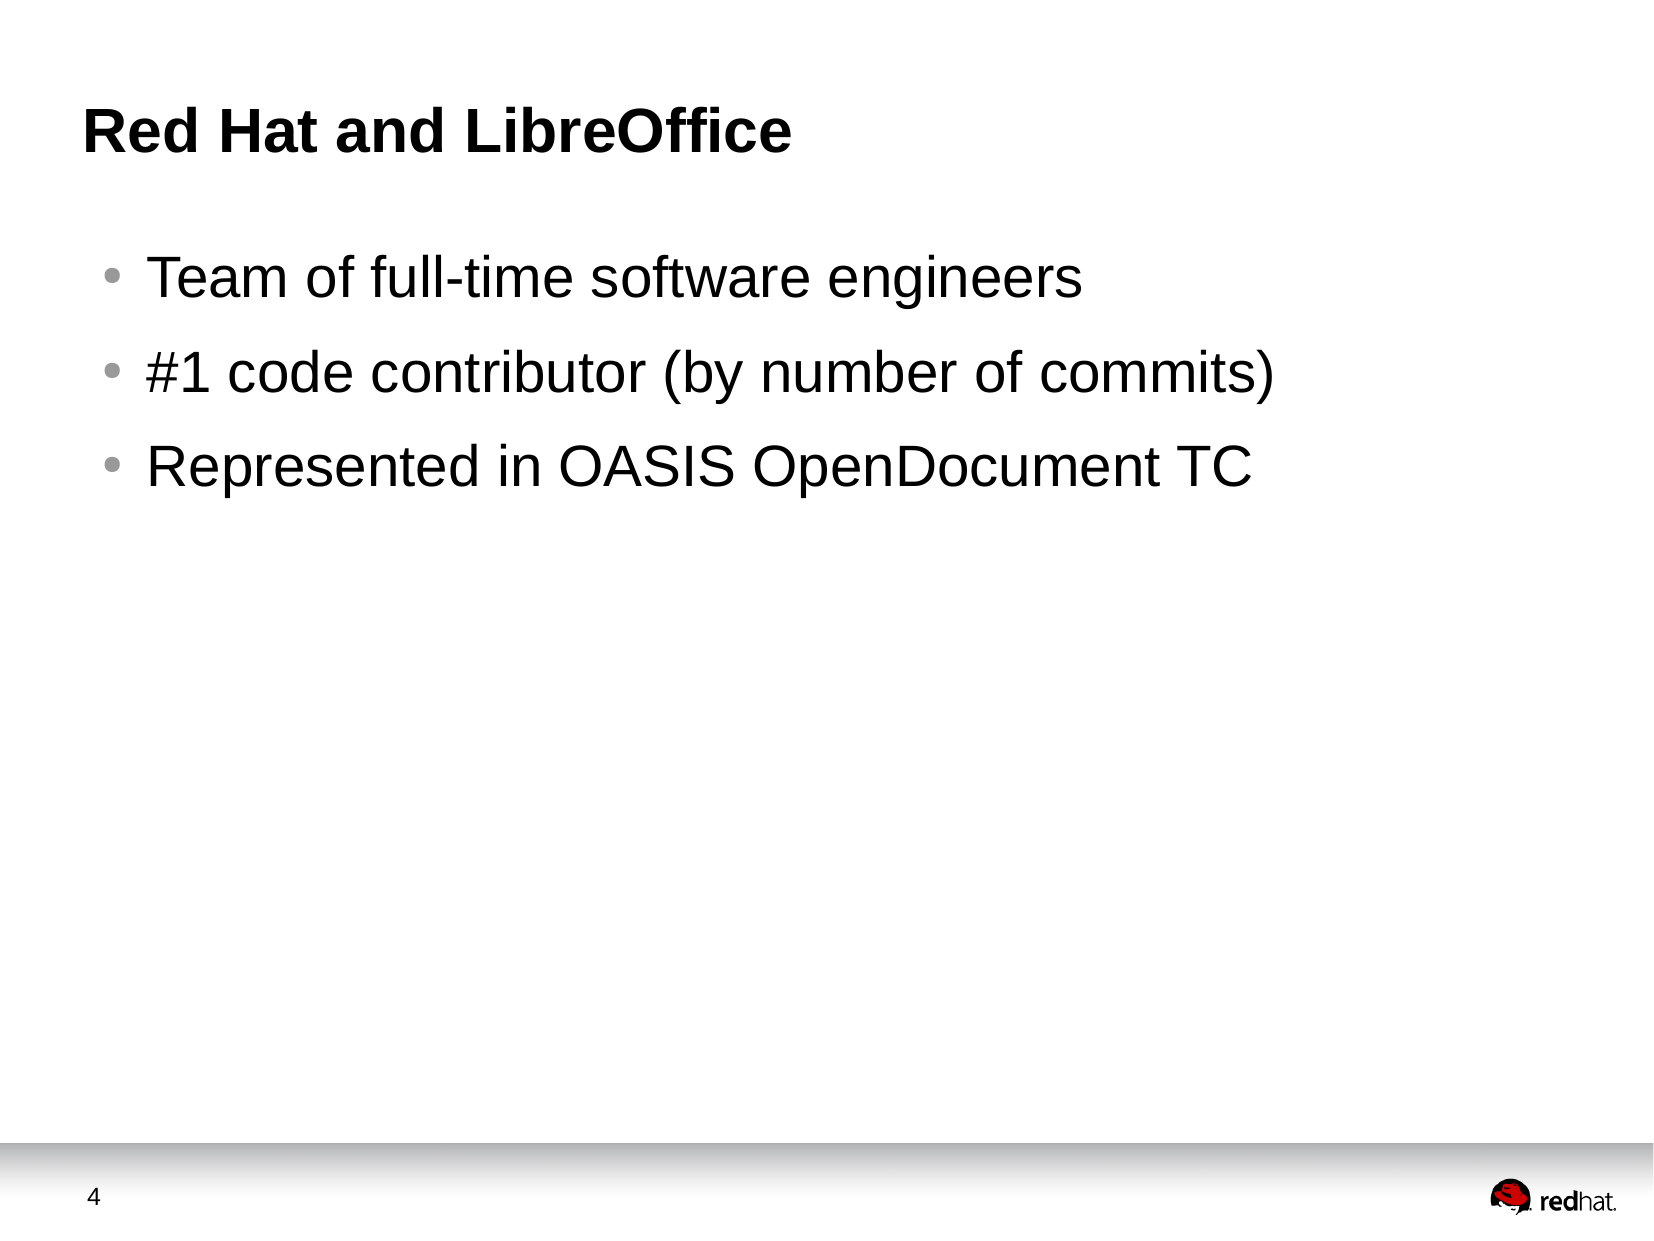

# Red Hat and LibreOffice
Team of full-time software engineers
#1 code contributor (by number of commits)
Represented in OASIS OpenDocument TC